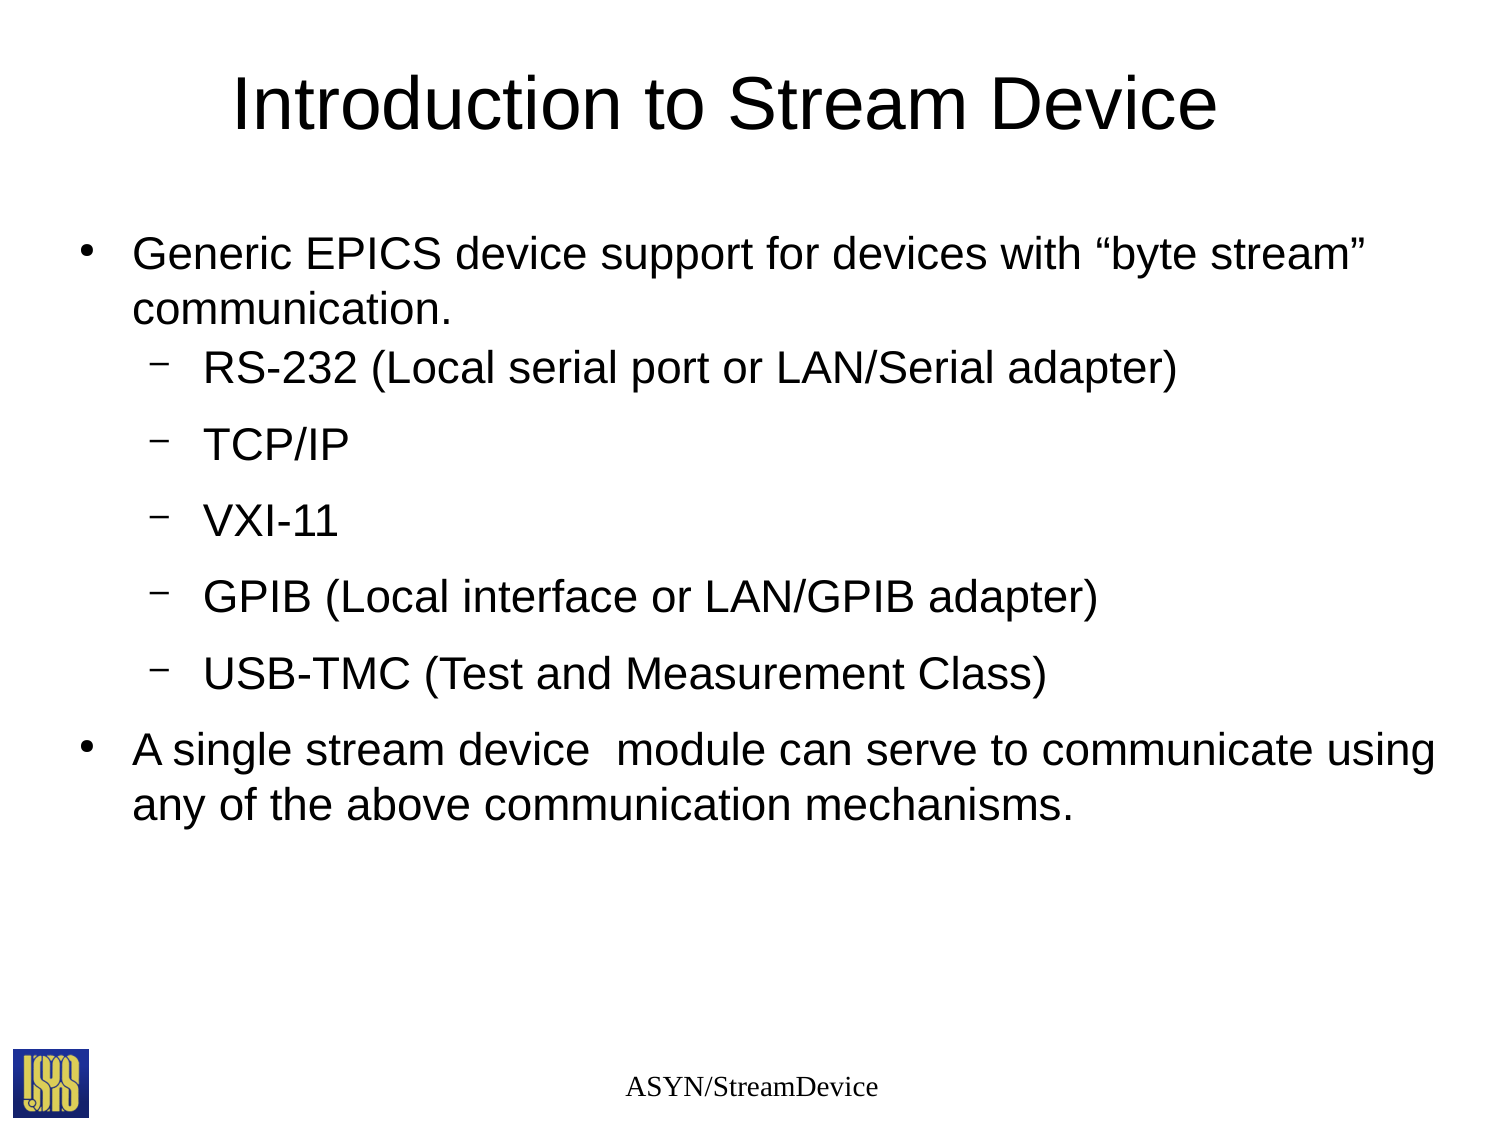

# Introduction to Stream Device
Generic EPICS device support for devices with “byte stream” communication.
RS-232 (Local serial port or LAN/Serial adapter)
TCP/IP
VXI-11
GPIB (Local interface or LAN/GPIB adapter)
USB-TMC (Test and Measurement Class)
A single stream device module can serve to communicate using any of the above communication mechanisms.